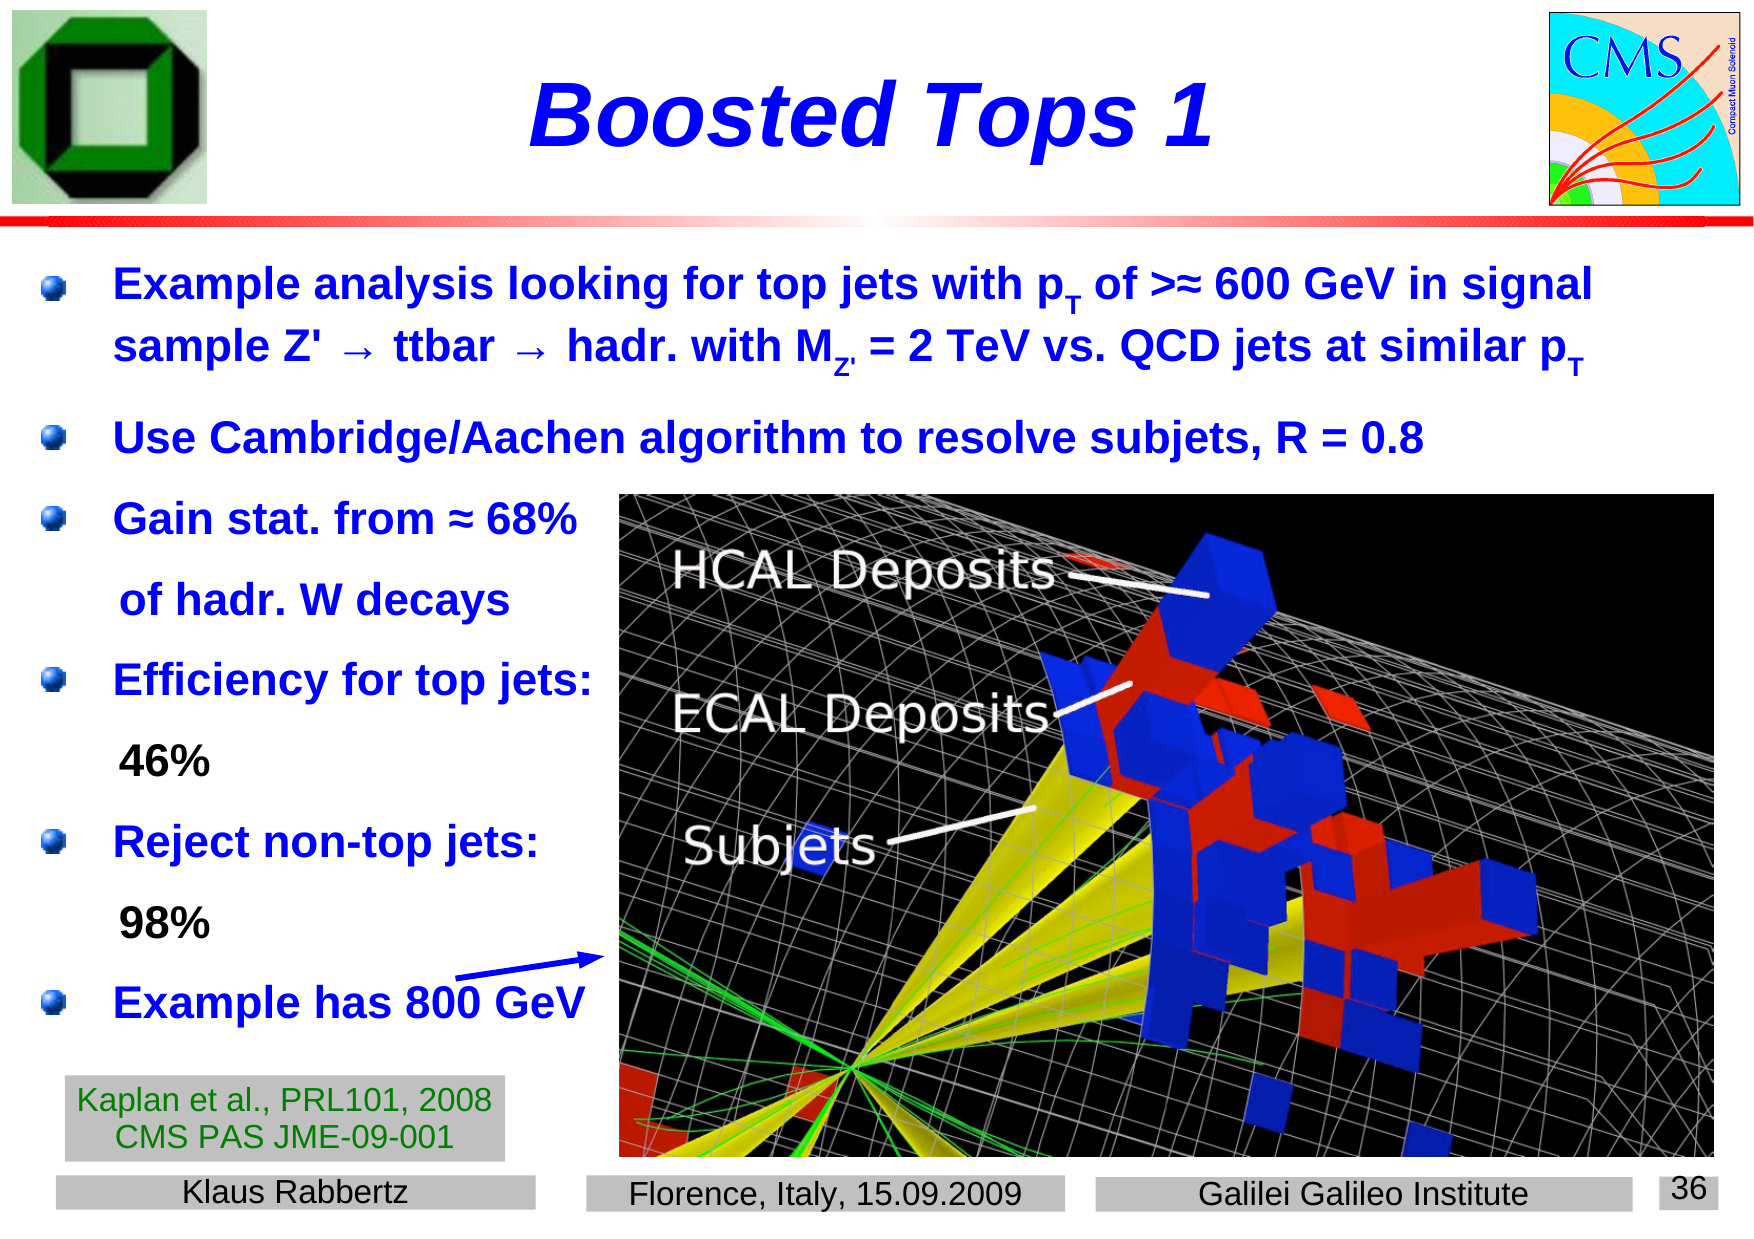

# Boosted Tops 1
Example analysis looking for top jets with pT of >≈ 600 GeV in signal sample Z' → ttbar → hadr. with MZ' = 2 TeV vs. QCD jets at similar pT
Use Cambridge/Aachen algorithm to resolve subjets, R = 0.8
Gain stat. from ≈ 68%
 of hadr. W decays
Efficiency for top jets:
 46%
Reject non-top jets:
 98%
Example has 800 GeV
Kaplan et al., PRL101, 2008
CMS PAS JME-09-001